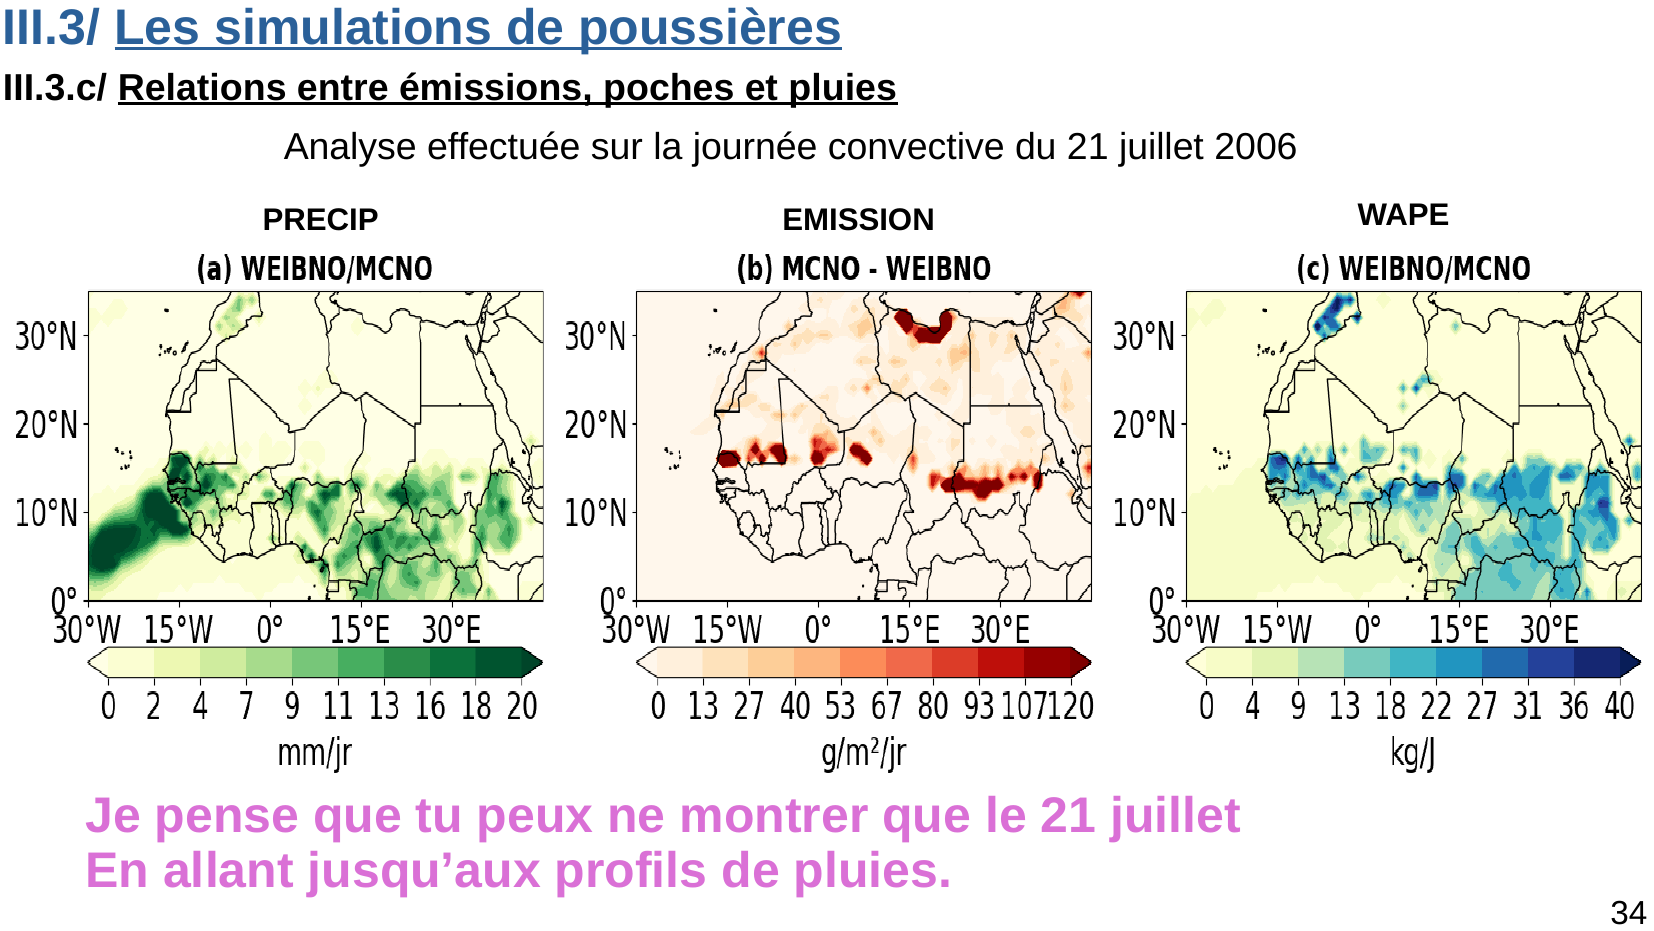

III.3/ Les simulations de poussières
III.3.c/ Relations entre émissions, poches et pluies
 Analyse effectuée sur la journée convective du 21 juillet 2006
 WAPE
PRECIP
EMISSION
Je pense que tu peux ne montrer que le 21 juillet
En allant jusqu’aux profils de pluies.
34